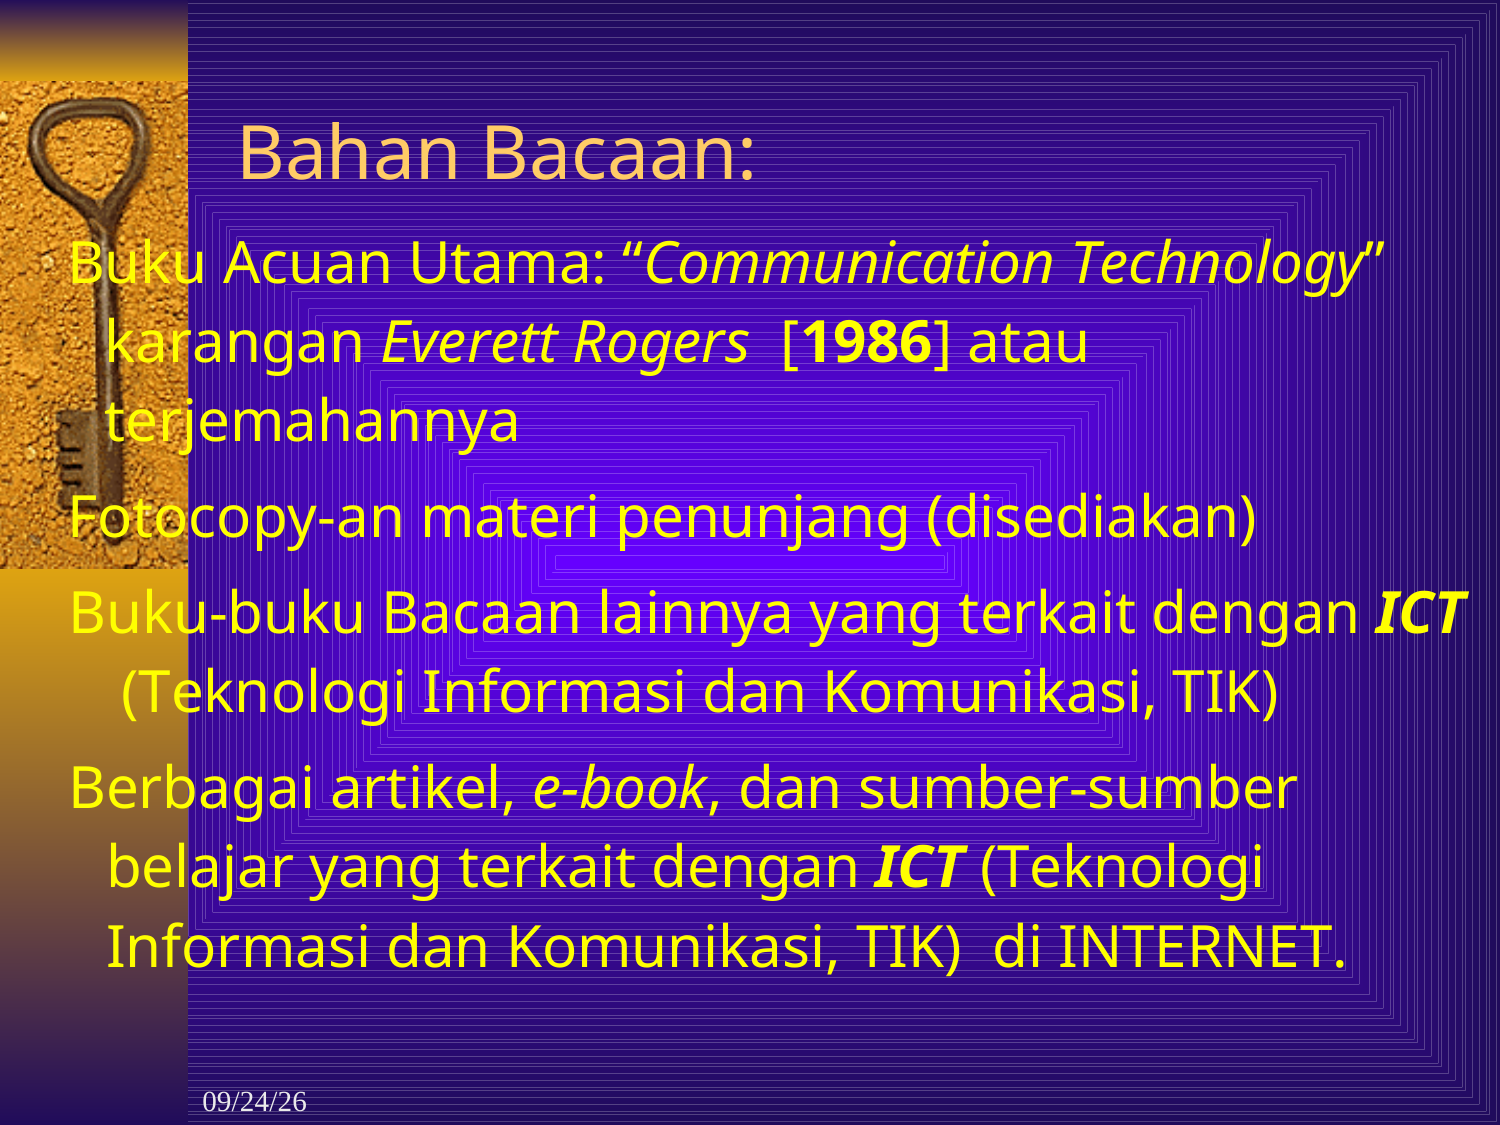

# Bahan Bacaan:
Buku Acuan Utama: “Communication Technology” karangan Everett Rogers [1986] atau terjemahannya
Fotocopy-an materi penunjang (disediakan)
Buku-buku Bacaan lainnya yang terkait dengan ICT (Teknologi Informasi dan Komunikasi, TIK)
Berbagai artikel, e-book, dan sumber-sumber belajar yang terkait dengan ICT (Teknologi Informasi dan Komunikasi, TIK) di INTERNET.